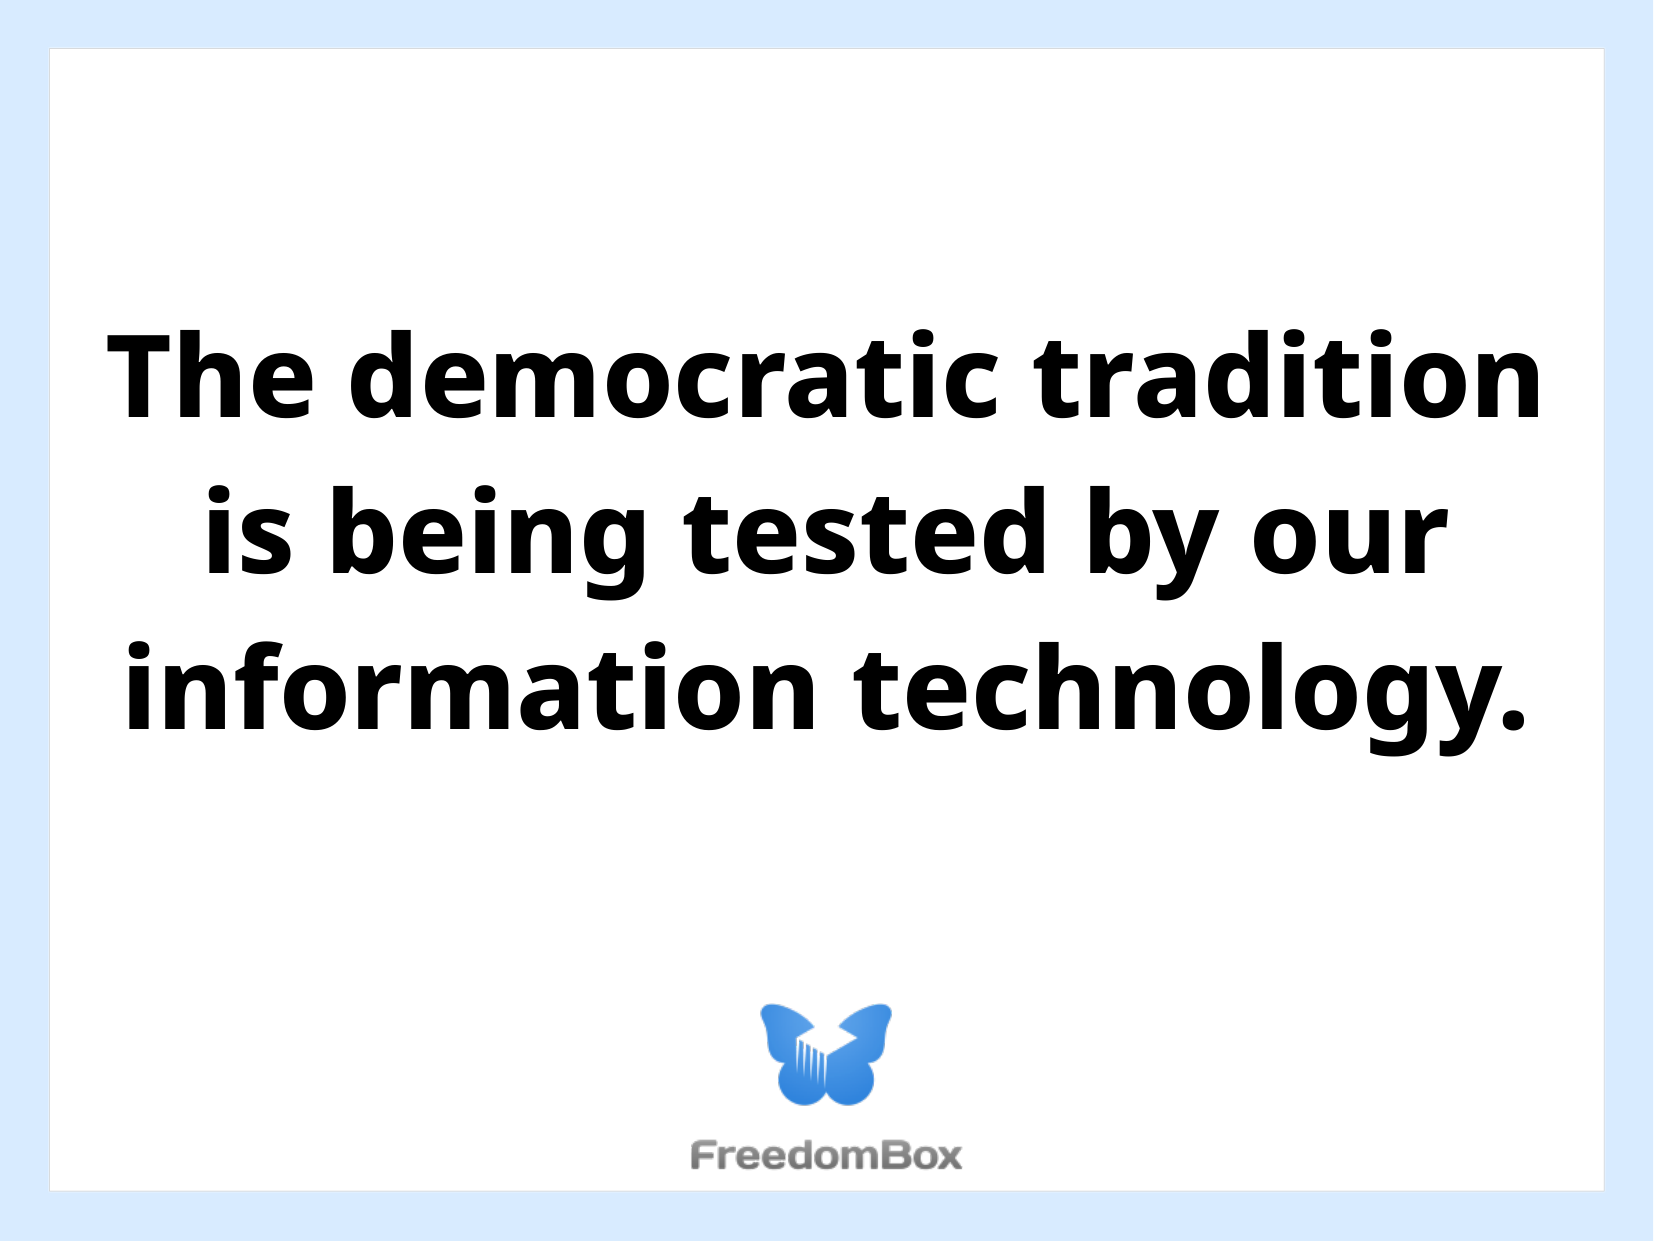

# The democratic tradition is being tested by our information technology.